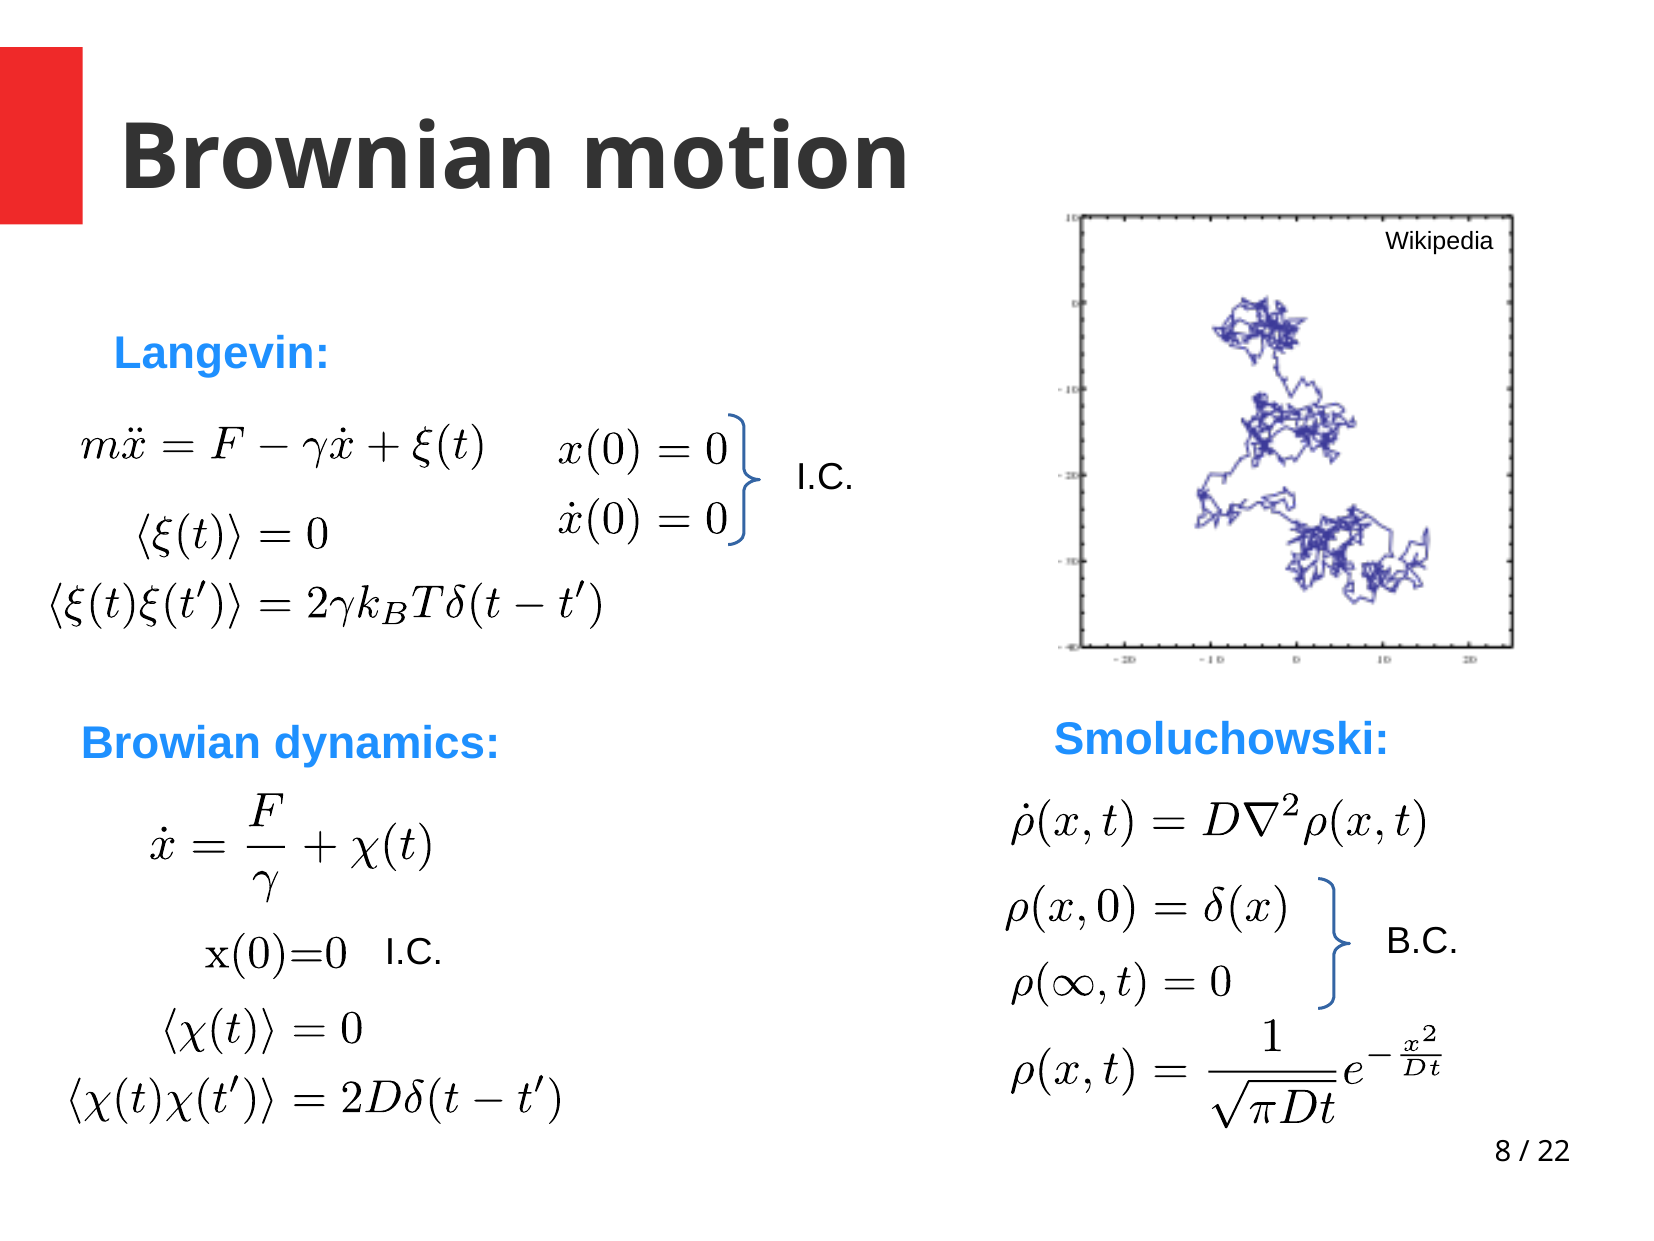

# Brownian motion
Wikipedia
Langevin:
I.C.
Smoluchowski:
Browian dynamics:
B.C.
I.C.
8